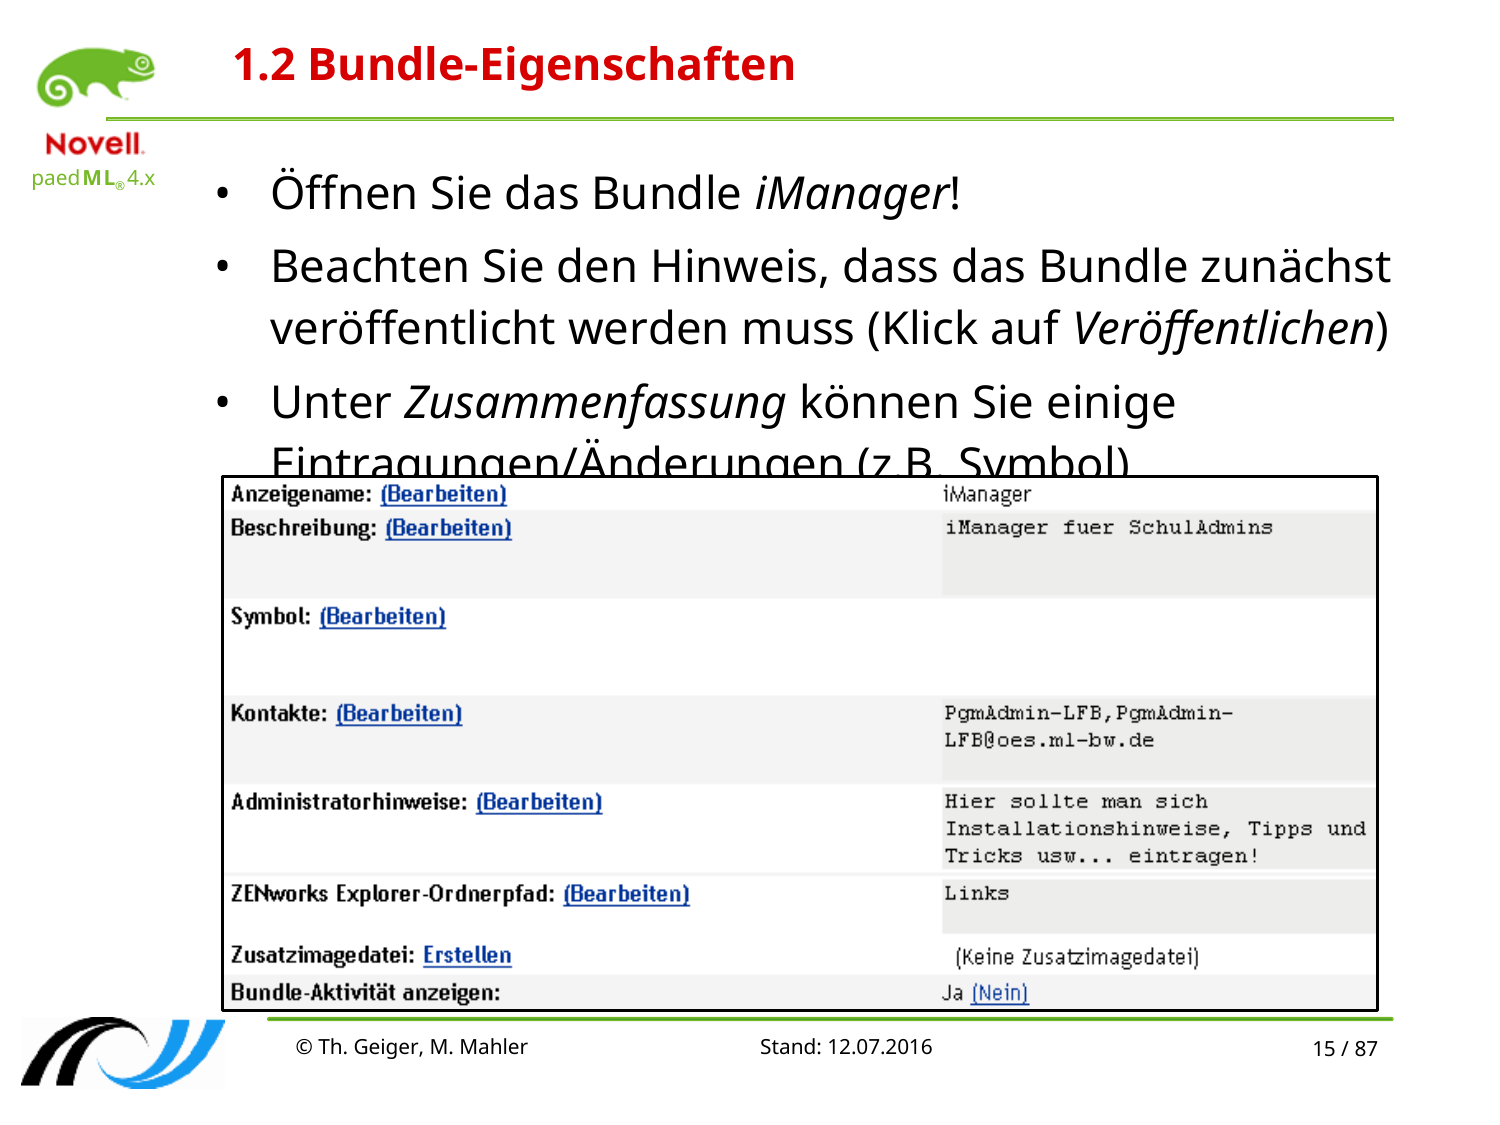

# 1.2 Bundle-Eigenschaften
Öffnen Sie das Bundle iManager!
Beachten Sie den Hinweis, dass das Bundle zunächst veröffentlicht werden muss (Klick auf Veröffentlichen)
Unter Zusammenfassung können Sie einige Eintragungen/Änderungen (z.B. Symbol) vornehmen!
© Th. Geiger, M. Mahler
12.07.2016
15